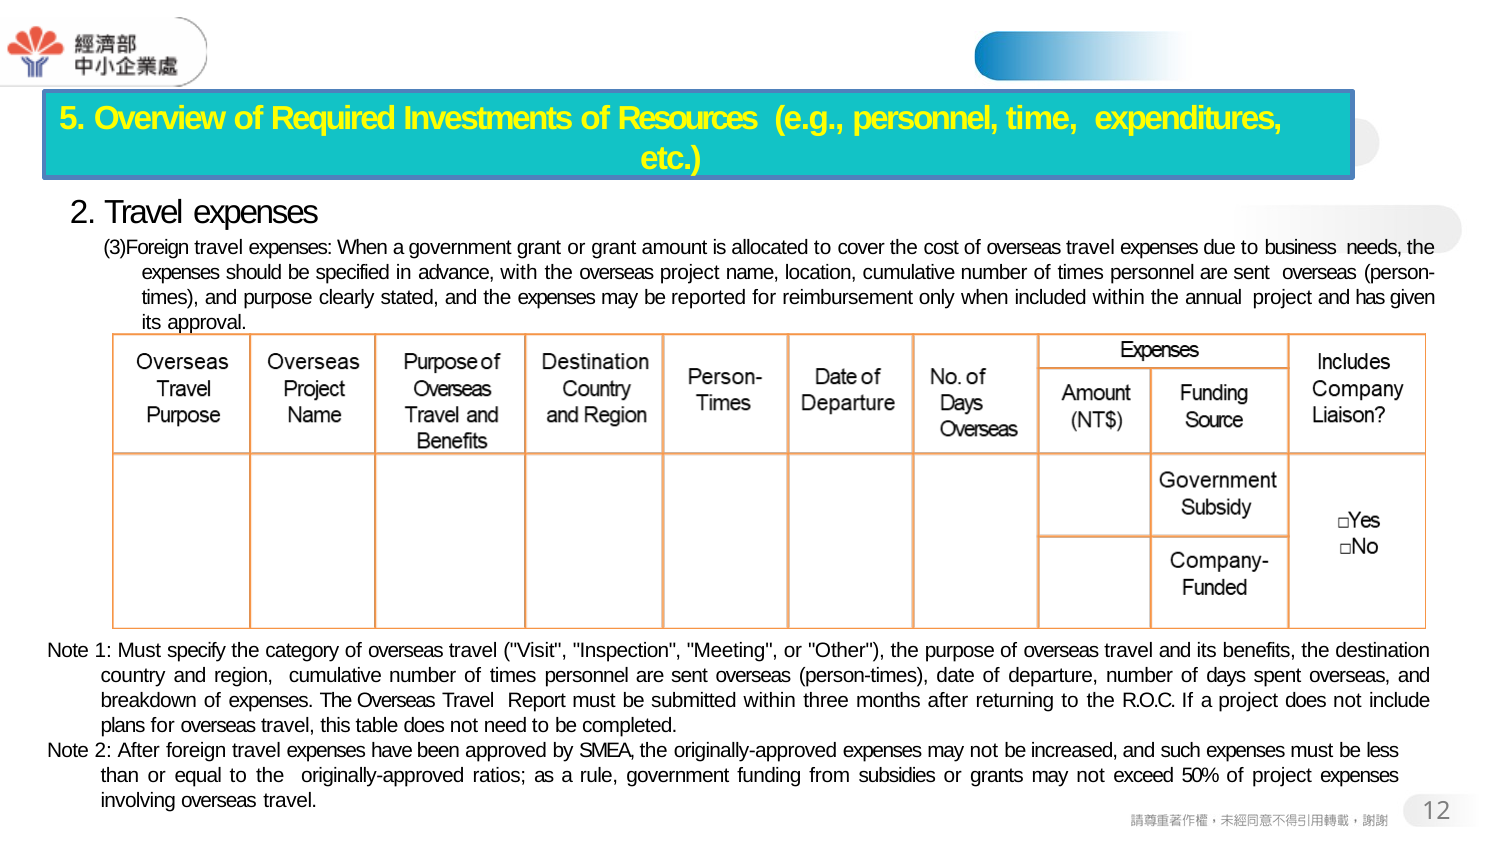

# 5. Overview of Required Investments of Resources (e.g., personnel, time, expenditures, etc.)
2. Travel expenses
(3)Foreign travel expenses: When a government grant or grant amount is allocated to cover the cost of overseas travel expenses due to business needs, the expenses should be specified in advance, with the overseas project name, location, cumulative number of times personnel are sent overseas (person-times), and purpose clearly stated, and the expenses may be reported for reimbursement only when included within the annual project and has given its approval.
Note 1: Must specify the category of overseas travel ("Visit", "Inspection", "Meeting", or "Other"), the purpose of overseas travel and its benefits, the destination country and region, cumulative number of times personnel are sent overseas (person-times), date of departure, number of days spent overseas, and breakdown of expenses. The Overseas Travel Report must be submitted within three months after returning to the R.O.C. If a project does not include plans for overseas travel, this table does not need to be completed.
Note 2: After foreign travel expenses have been approved by SMEA, the originally-approved expenses may not be increased, and such expenses must be less than or equal to the originally-approved ratios; as a rule, government funding from subsidies or grants may not exceed 50% of project expenses involving overseas travel.